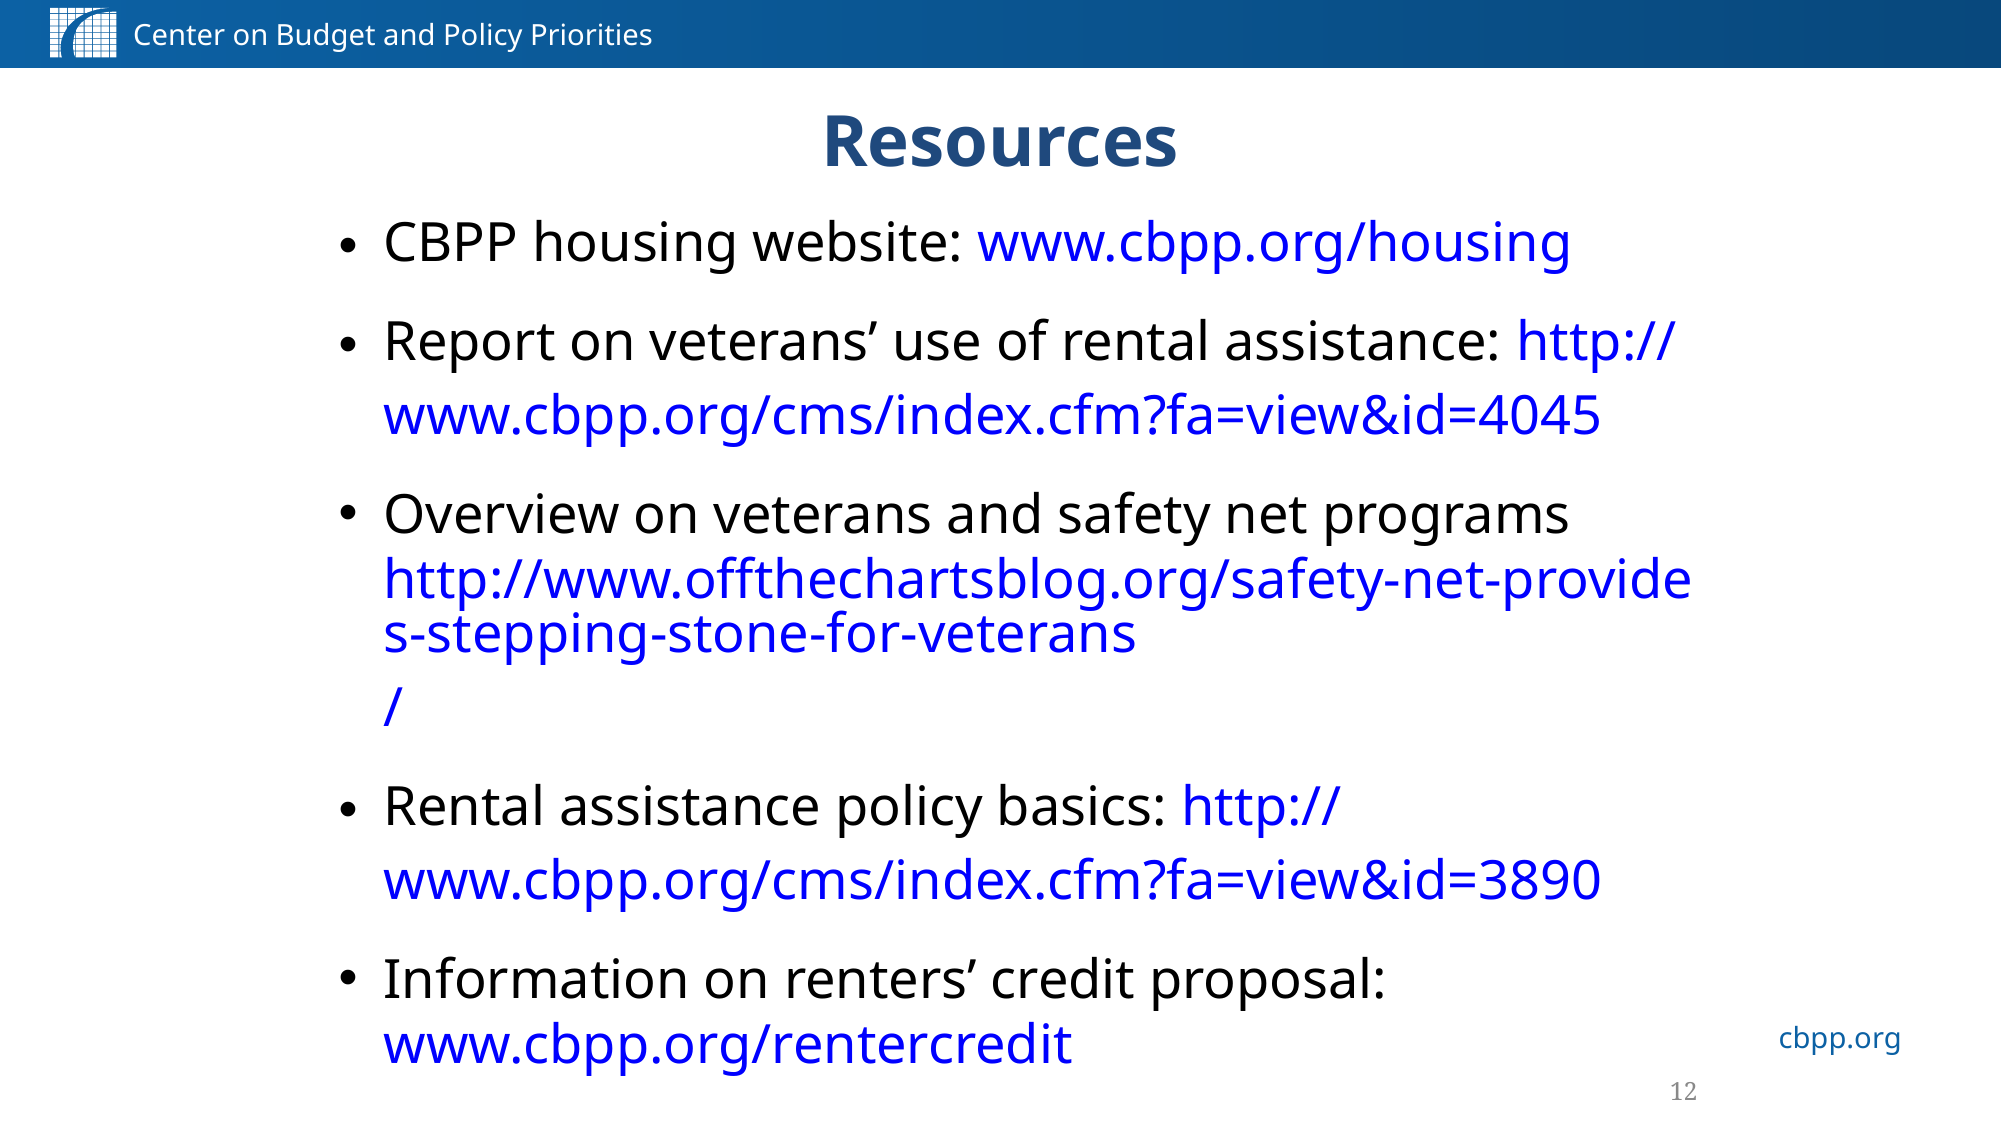

# Resources
CBPP housing website: www.cbpp.org/housing
Report on veterans’ use of rental assistance: http://www.cbpp.org/cms/index.cfm?fa=view&id=4045
Overview on veterans and safety net programs
http://www.offthechartsblog.org/safety-net-provides-stepping-stone-for-veterans/
Rental assistance policy basics: http://www.cbpp.org/cms/index.cfm?fa=view&id=3890
Information on renters’ credit proposal: www.cbpp.org/rentercredit